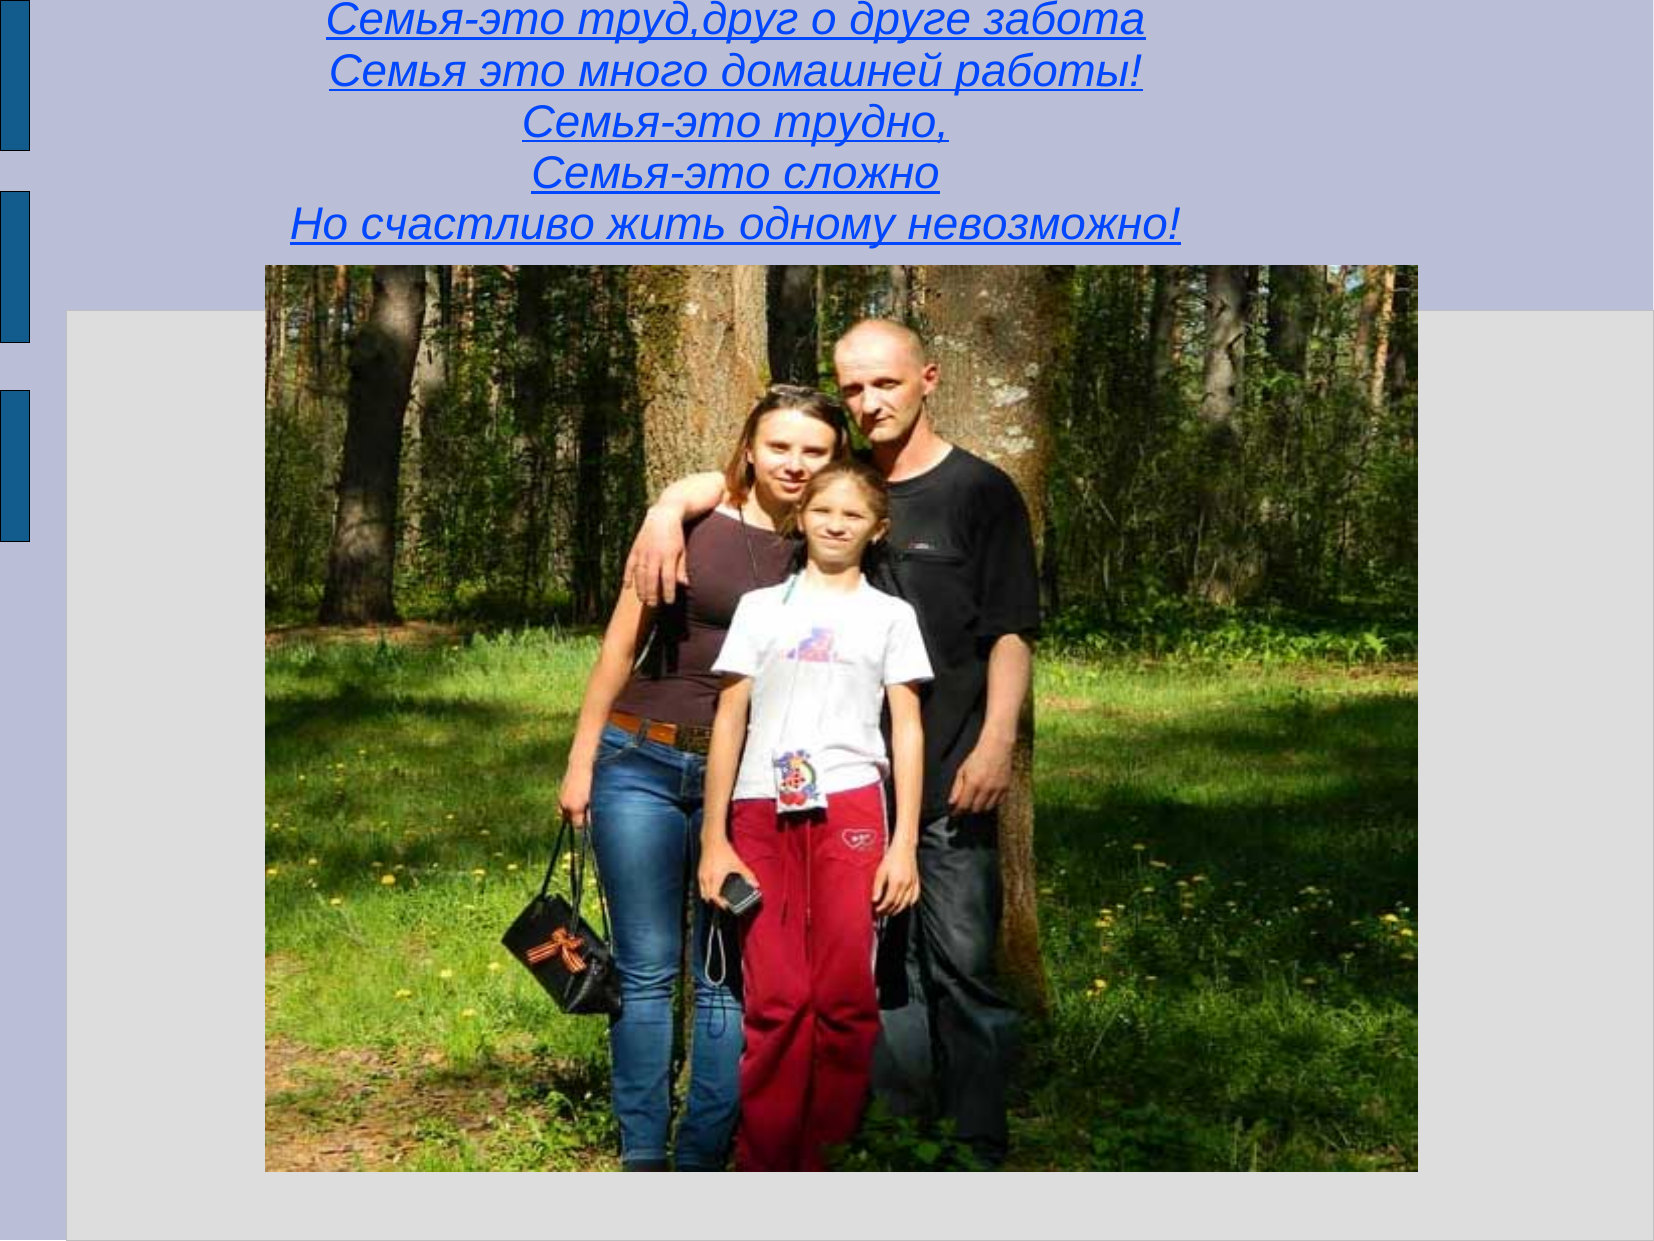

# Семья-это труд,друг о друге забота Семья это много домашней работы! Семья-это трудно, Семья-это сложно Но счастливо жить одному невозможно!